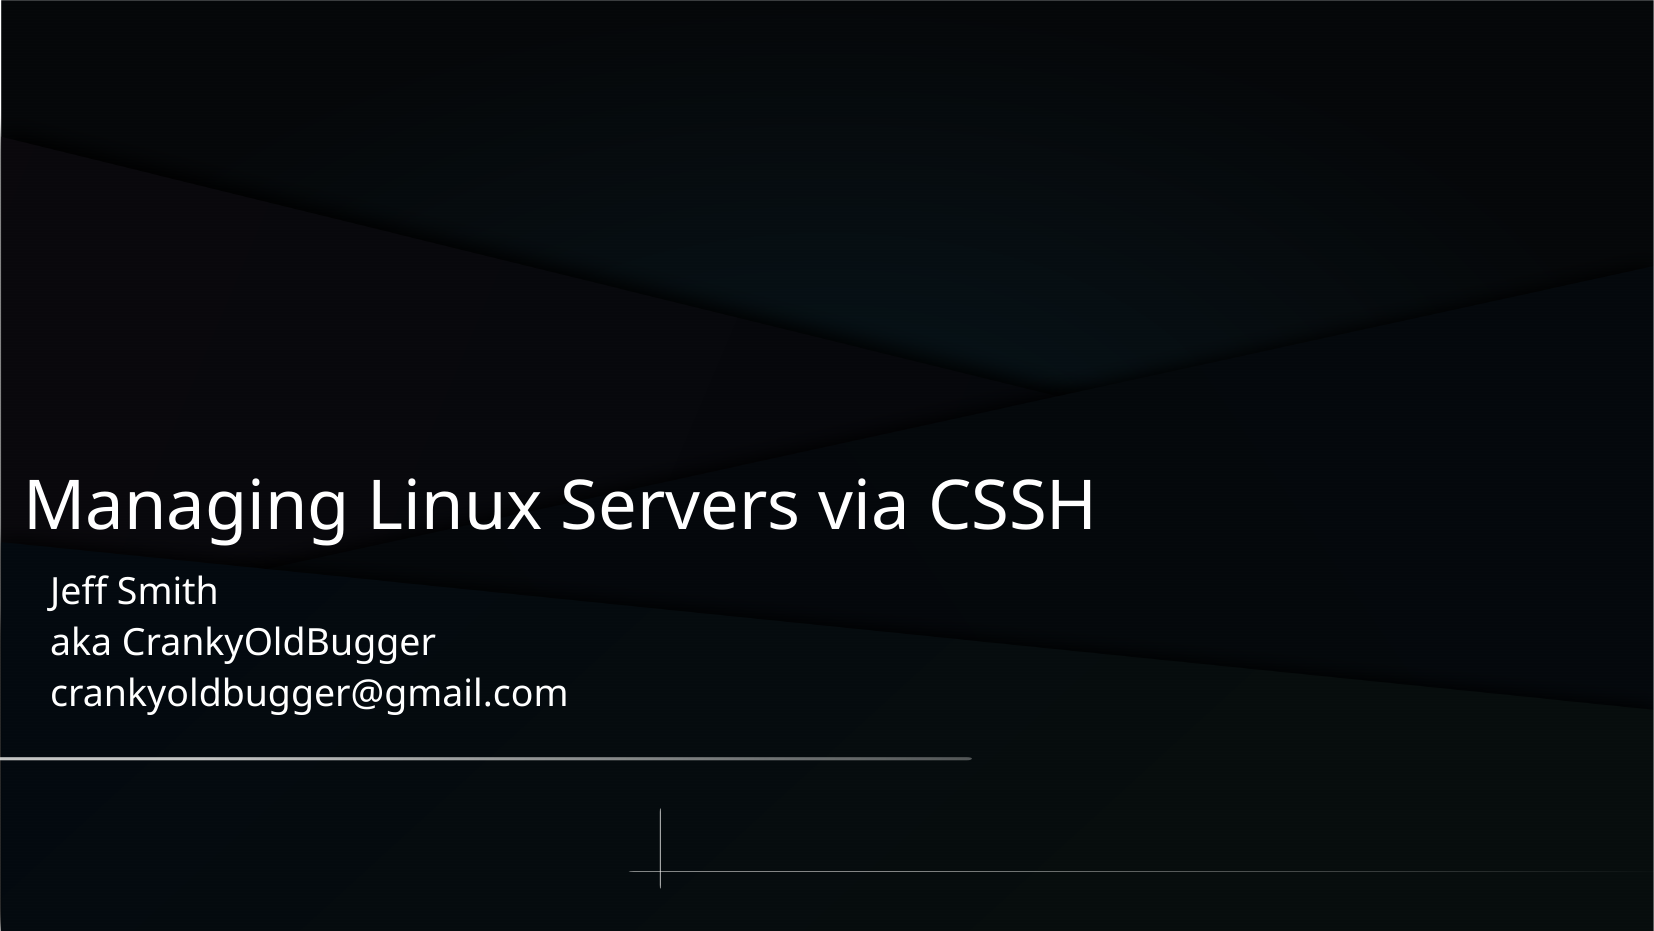

# Managing Linux Servers via CSSH
Jeff Smith
aka CrankyOldBugger
crankyoldbugger@gmail.com